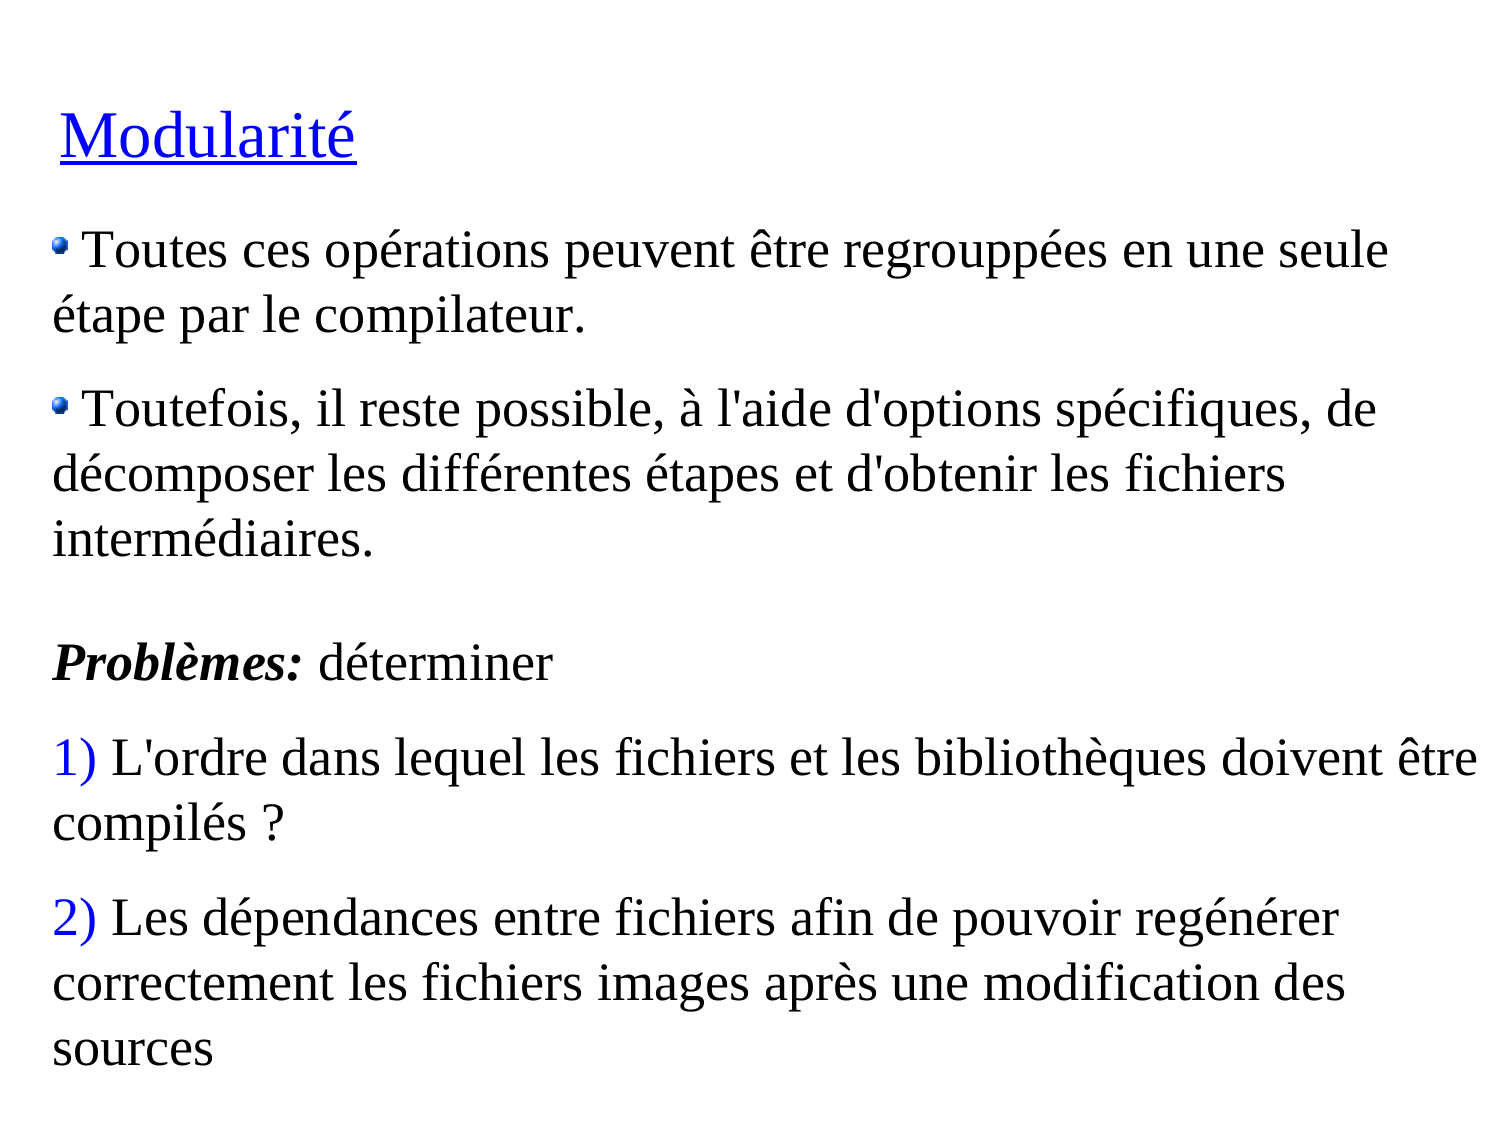

Modularité
 Toutes ces opérations peuvent être regrouppées en une seule étape par le compilateur.
 Toutefois, il reste possible, à l'aide d'options spécifiques, de décomposer les différentes étapes et d'obtenir les fichiers intermédiaires.
Problèmes: déterminer
 L'ordre dans lequel les fichiers et les bibliothèques doivent être compilés ?
 Les dépendances entre fichiers afin de pouvoir regénérer correctement les fichiers images après une modification des sources